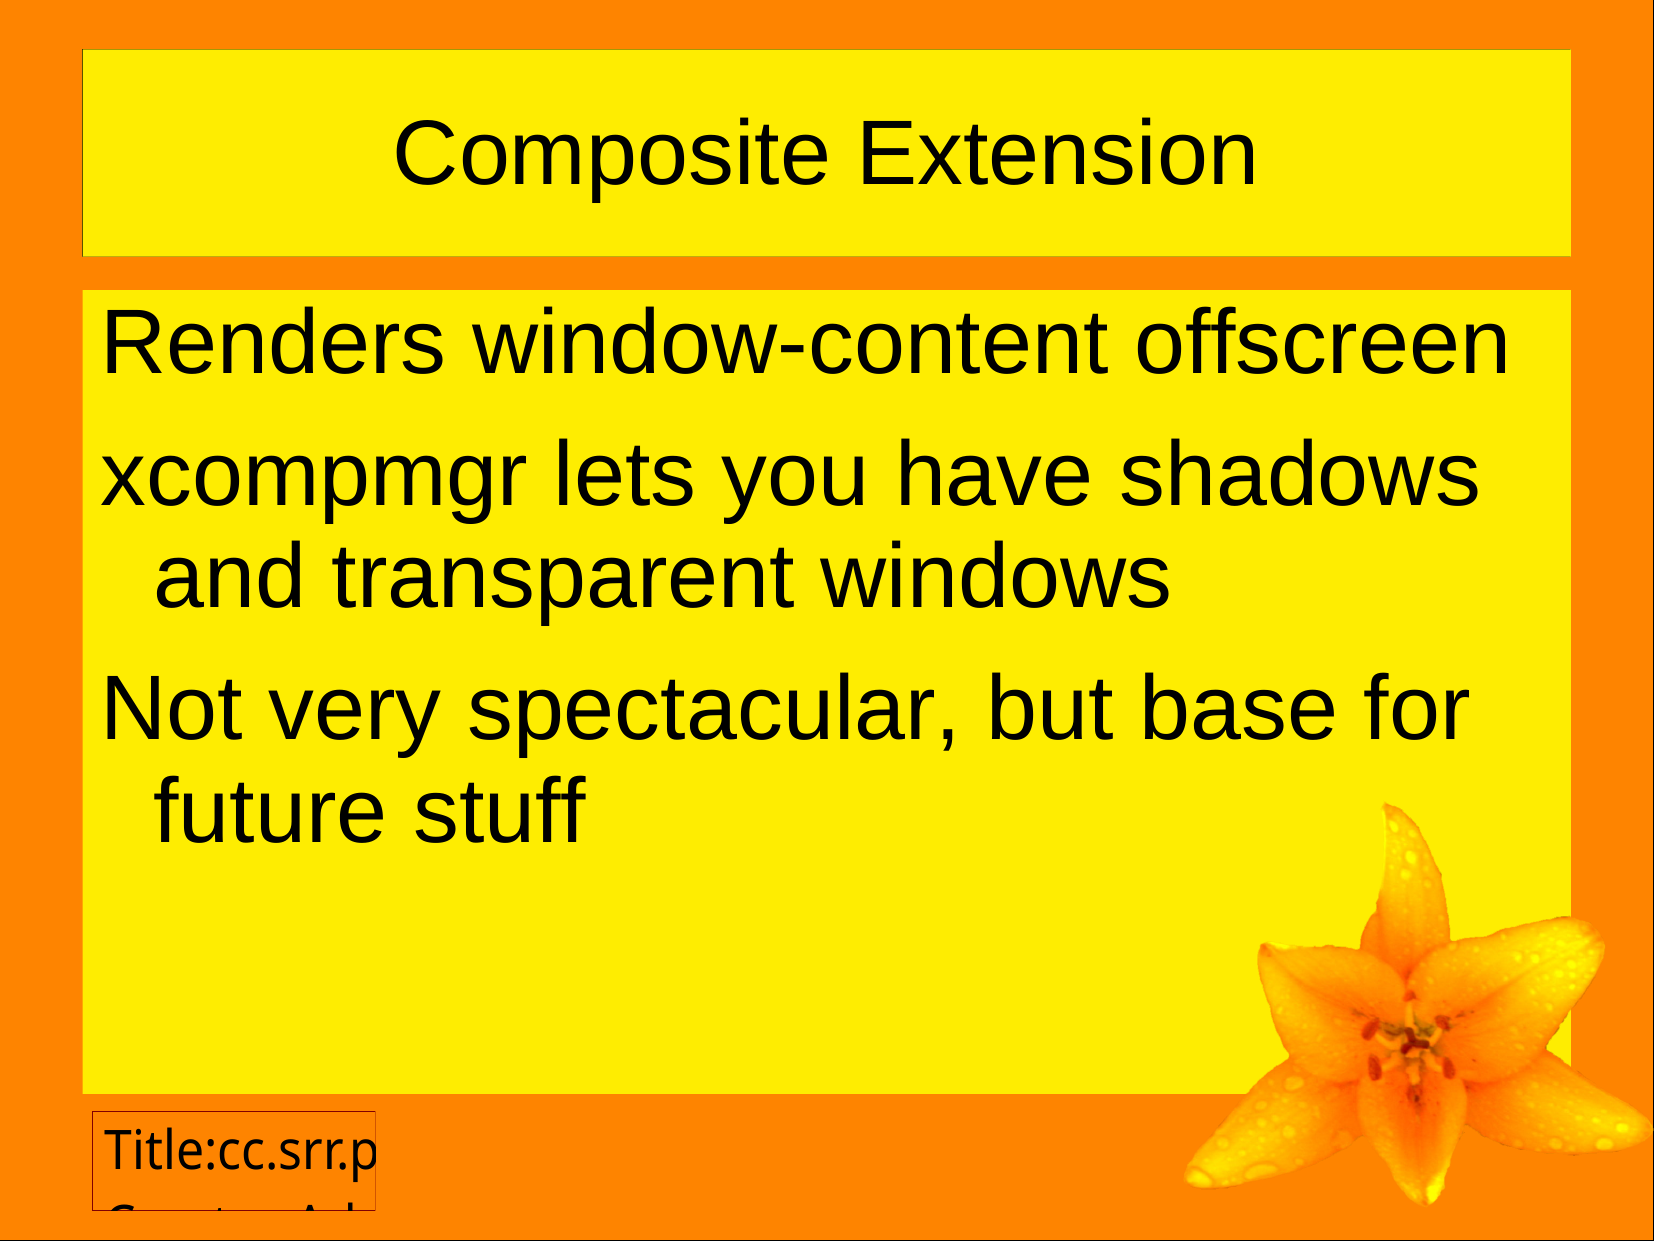

# Composite Extension
Renders window-content offscreen
xcompmgr lets you have shadows and transparent windows
Not very spectacular, but base for future stuff